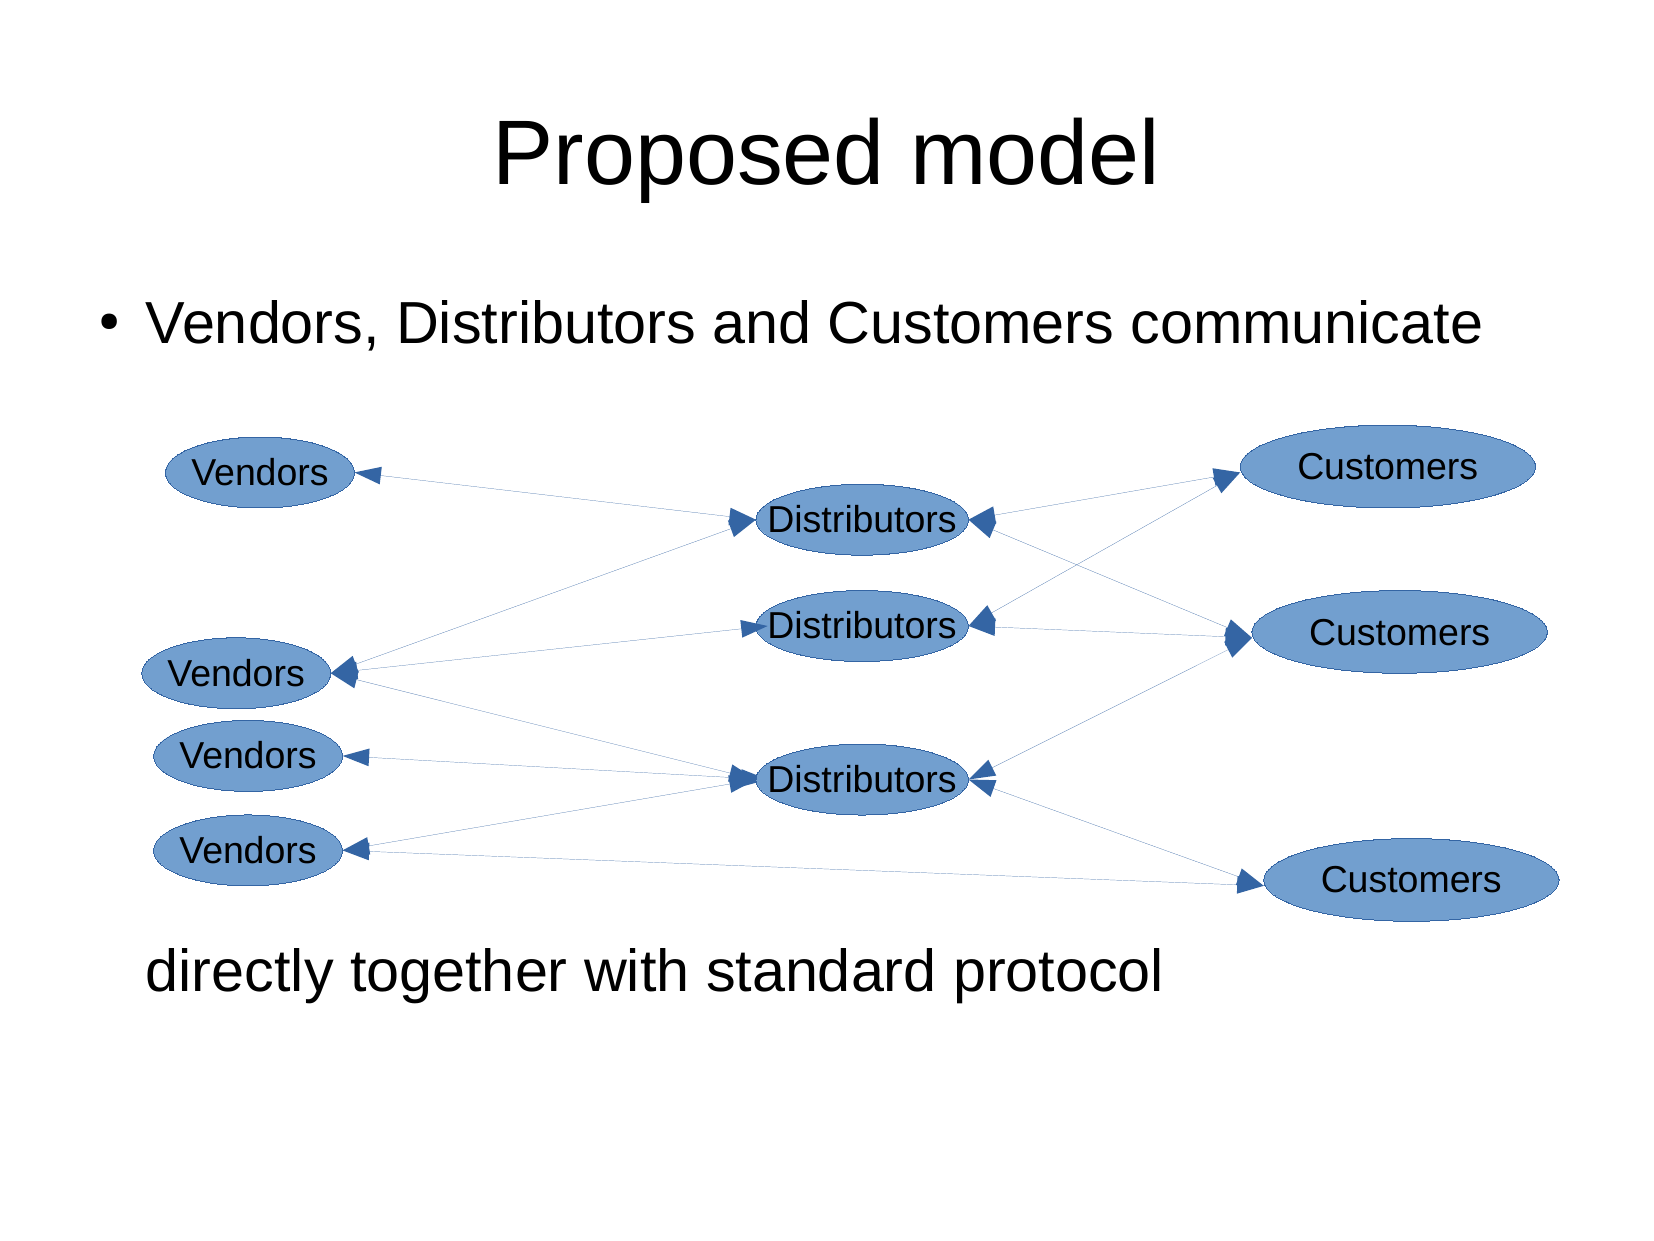

# Proposed model
Vendors, Distributors and Customers communicate
directly together with standard protocol
Customers
Vendors
Vendors
Distributors
Distributors
Customers
Vendors
Vendors
Distributors
Vendors
Customers